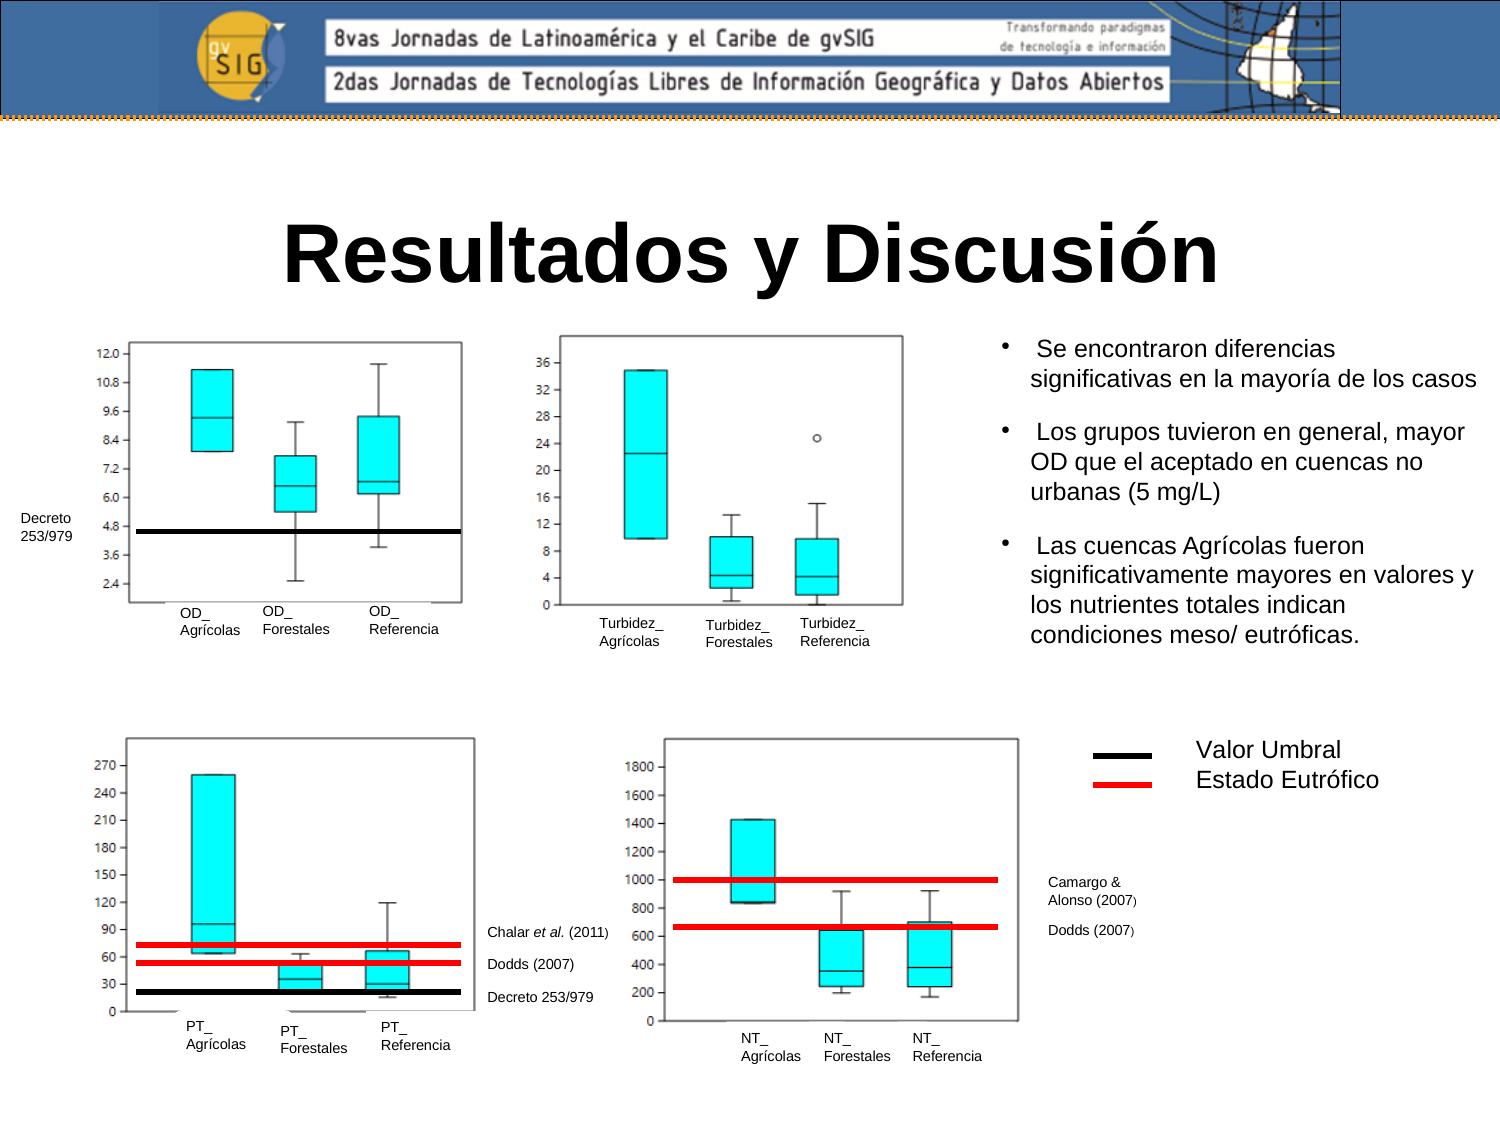

# Resultados y Discusión
Se encontraron diferencias significativas en la mayoría de los casos
Los grupos tuvieron en general, mayor OD que el aceptado en cuencas no urbanas (5 mg/L)
Las cuencas Agrícolas fueron significativamente mayores en valores y los nutrientes totales indican condiciones meso/ eutróficas.
Decreto 253/979
OD_
Forestales
OD_
Referencia
OD_
Agrícolas
Turbidez_
Agrícolas
Turbidez_
Referencia
Turbidez_
Forestales
Valor Umbral
Estado Eutrófico
Camargo & Alonso (2007)
Dodds (2007)
Chalar et al. (2011)
Dodds (2007)
Decreto 253/979
PT_
Agrícolas
PT_
Referencia
PT_
Forestales
NT_
Agrícolas
NT_
Forestales
NT_
Referencia